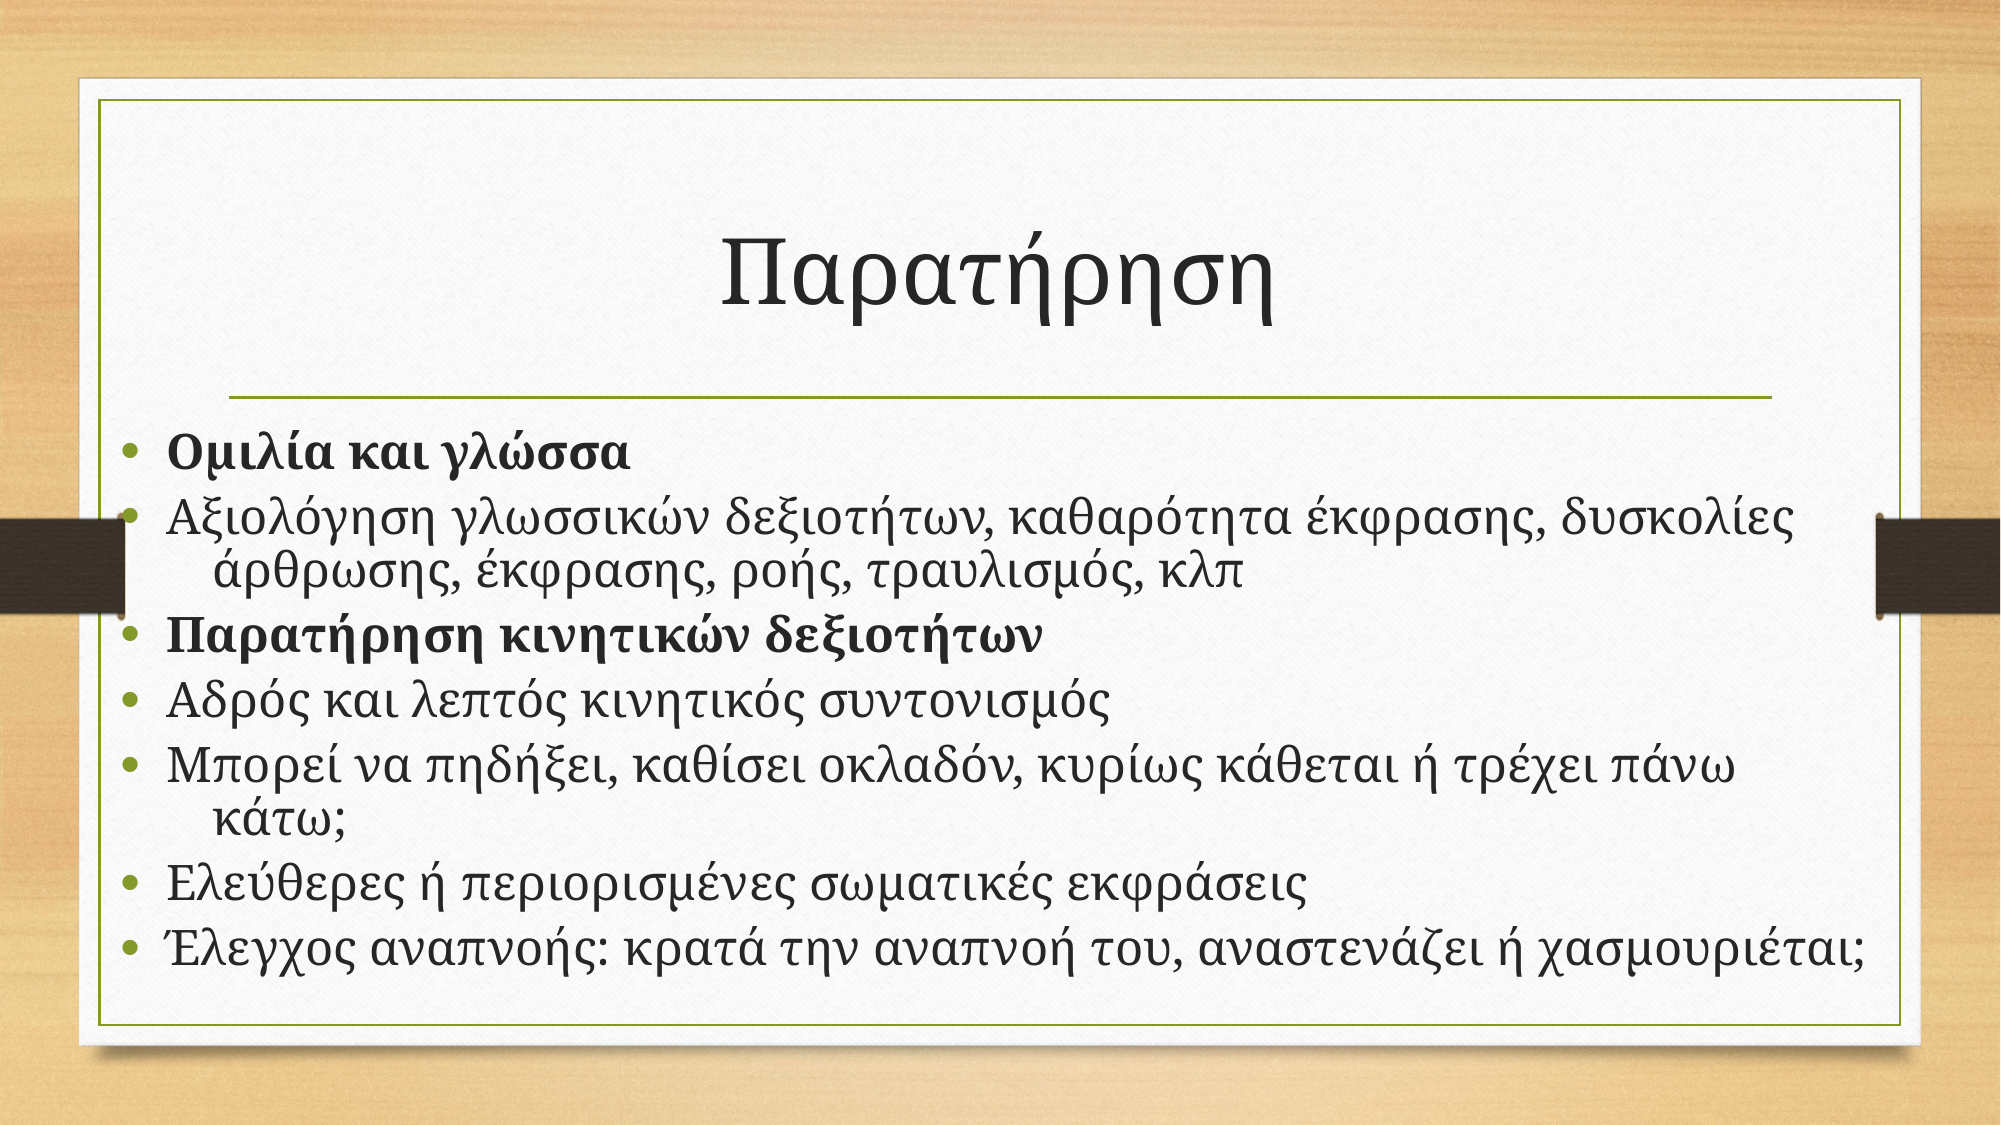

# Παρατήρηση
Ομιλία και γλώσσα
Αξιολόγηση γλωσσικών δεξιοτήτων, καθαρότητα έκφρασης, δυσκολίες άρθρωσης, έκφρασης, ροής, τραυλισμός, κλπ
Παρατήρηση κινητικών δεξιοτήτων
Αδρός και λεπτός κινητικός συντονισμός
Μπορεί να πηδήξει, καθίσει οκλαδόν, κυρίως κάθεται ή τρέχει πάνω κάτω;
Ελεύθερες ή περιορισμένες σωματικές εκφράσεις
Έλεγχος αναπνοής: κρατά την αναπνοή του, αναστενάζει ή χασμουριέται;